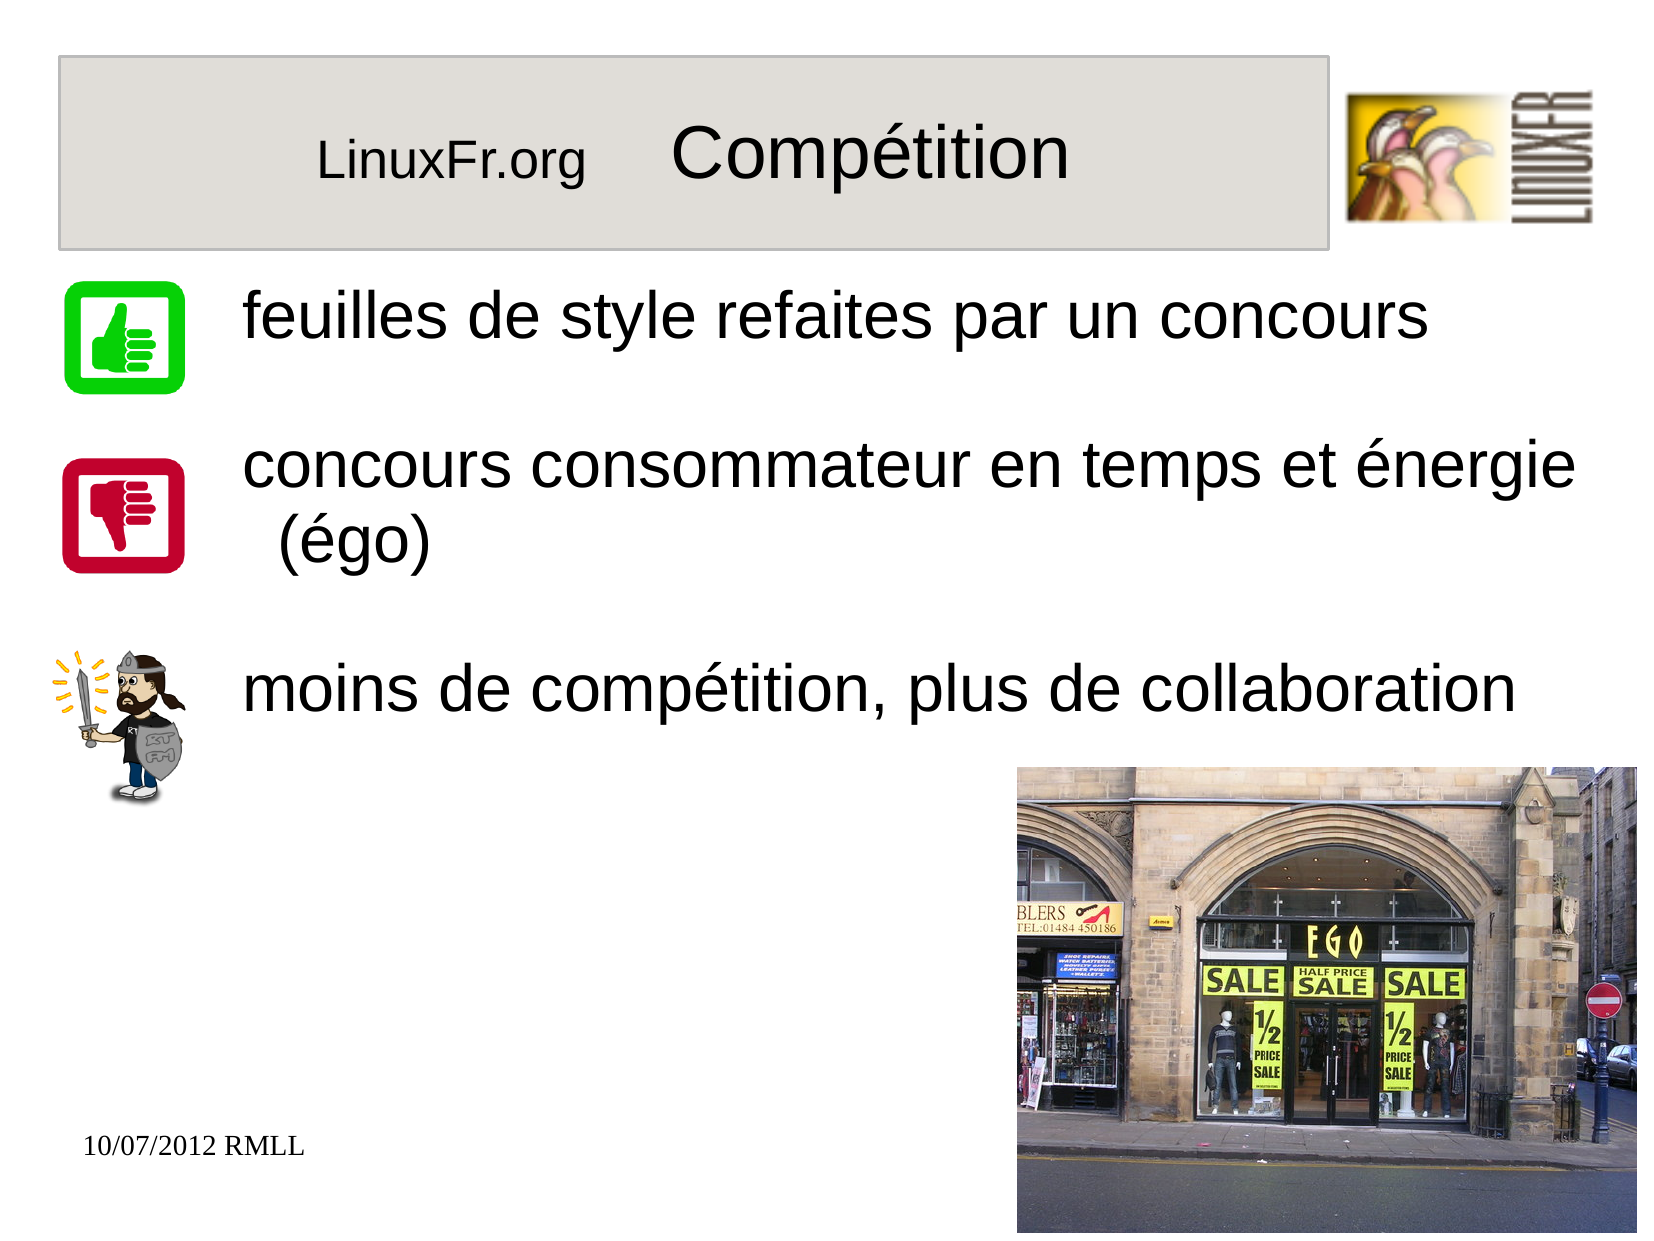

# LinuxFr.org Compétition
feuilles de style refaites par un concours
concours consommateur en temps et énergie (égo)
moins de compétition, plus de collaboration